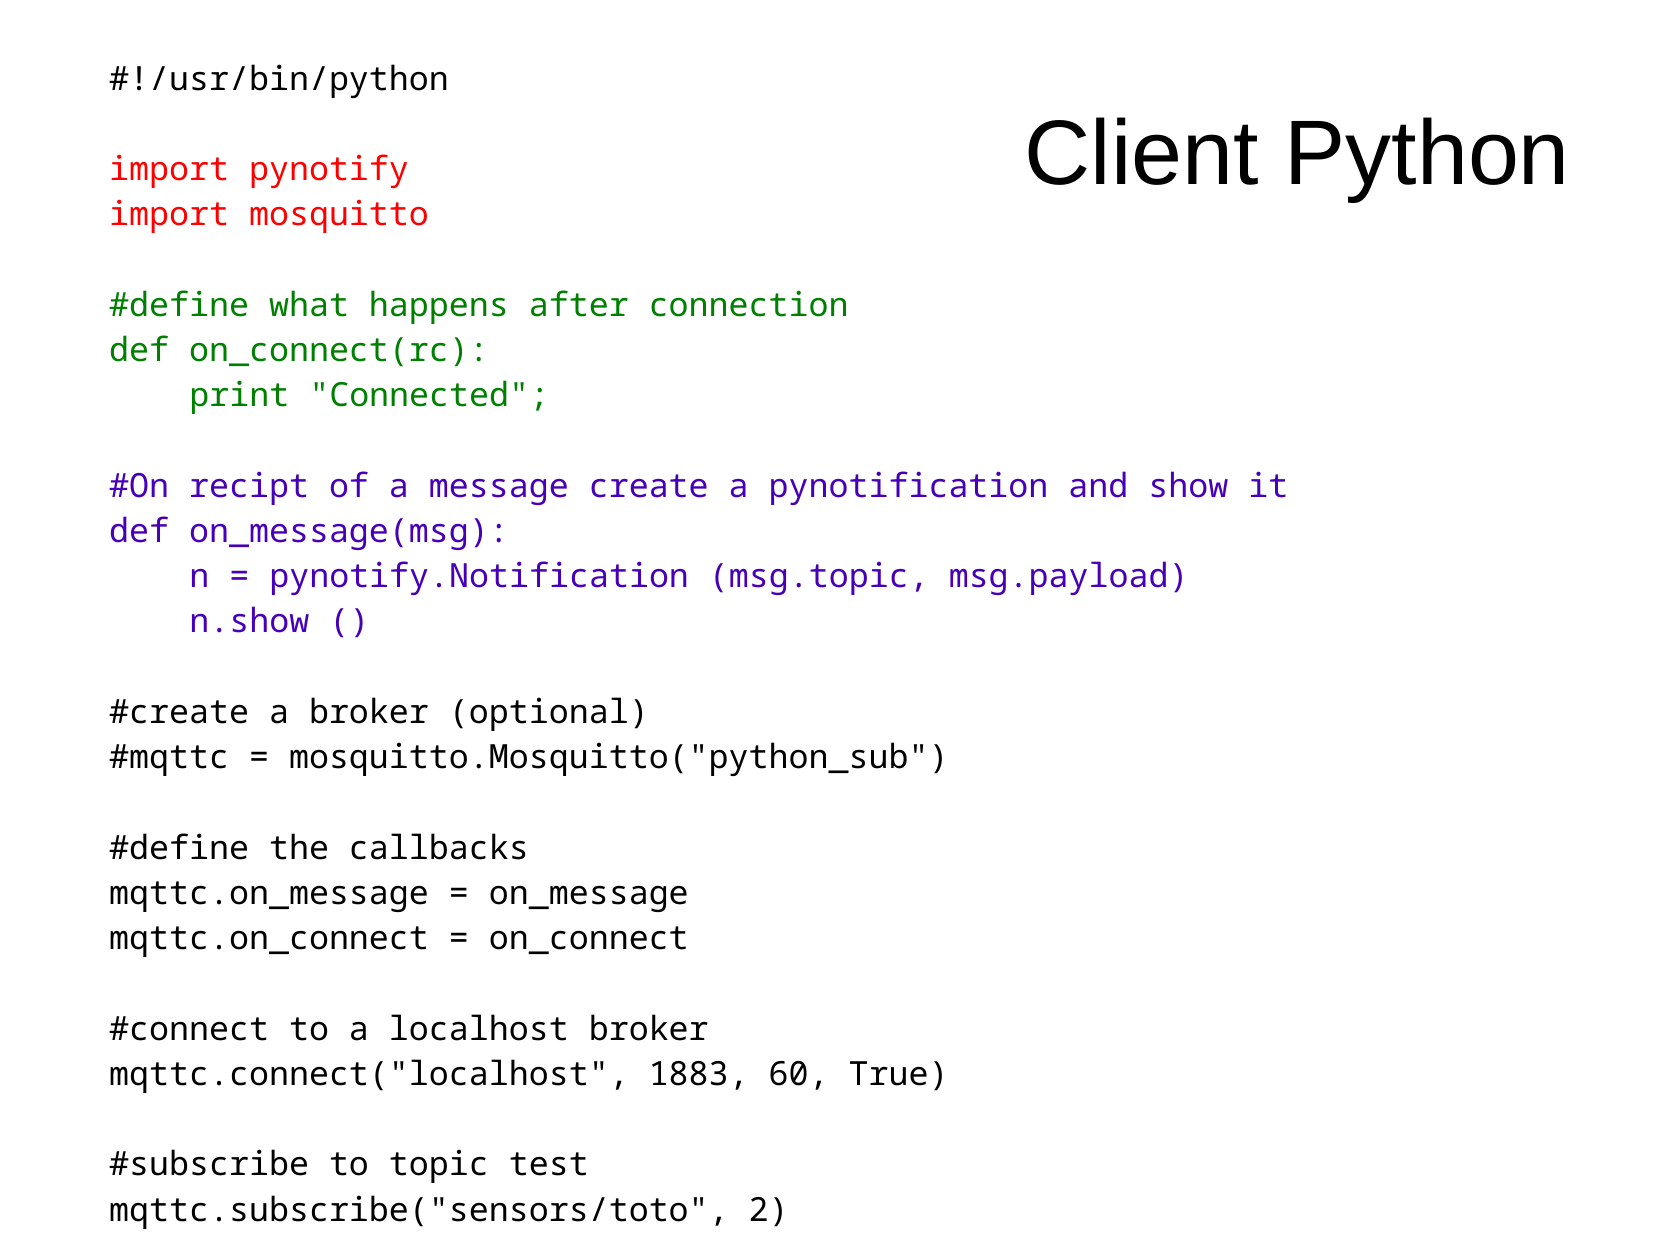

#!/usr/bin/python
import pynotify
import mosquitto
#define what happens after connection
def on_connect(rc):
 print "Connected";
#On recipt of a message create a pynotification and show it
def on_message(msg):
 n = pynotify.Notification (msg.topic, msg.payload)
 n.show ()
#create a broker (optional)
#mqttc = mosquitto.Mosquitto("python_sub")
#define the callbacks
mqttc.on_message = on_message
mqttc.on_connect = on_connect
#connect to a localhost broker
mqttc.connect("localhost", 1883, 60, True)
#subscribe to topic test
mqttc.subscribe("sensors/toto", 2)
#keep connected to broker
while mqttc.loop() == 0:
 pass
# Client Python